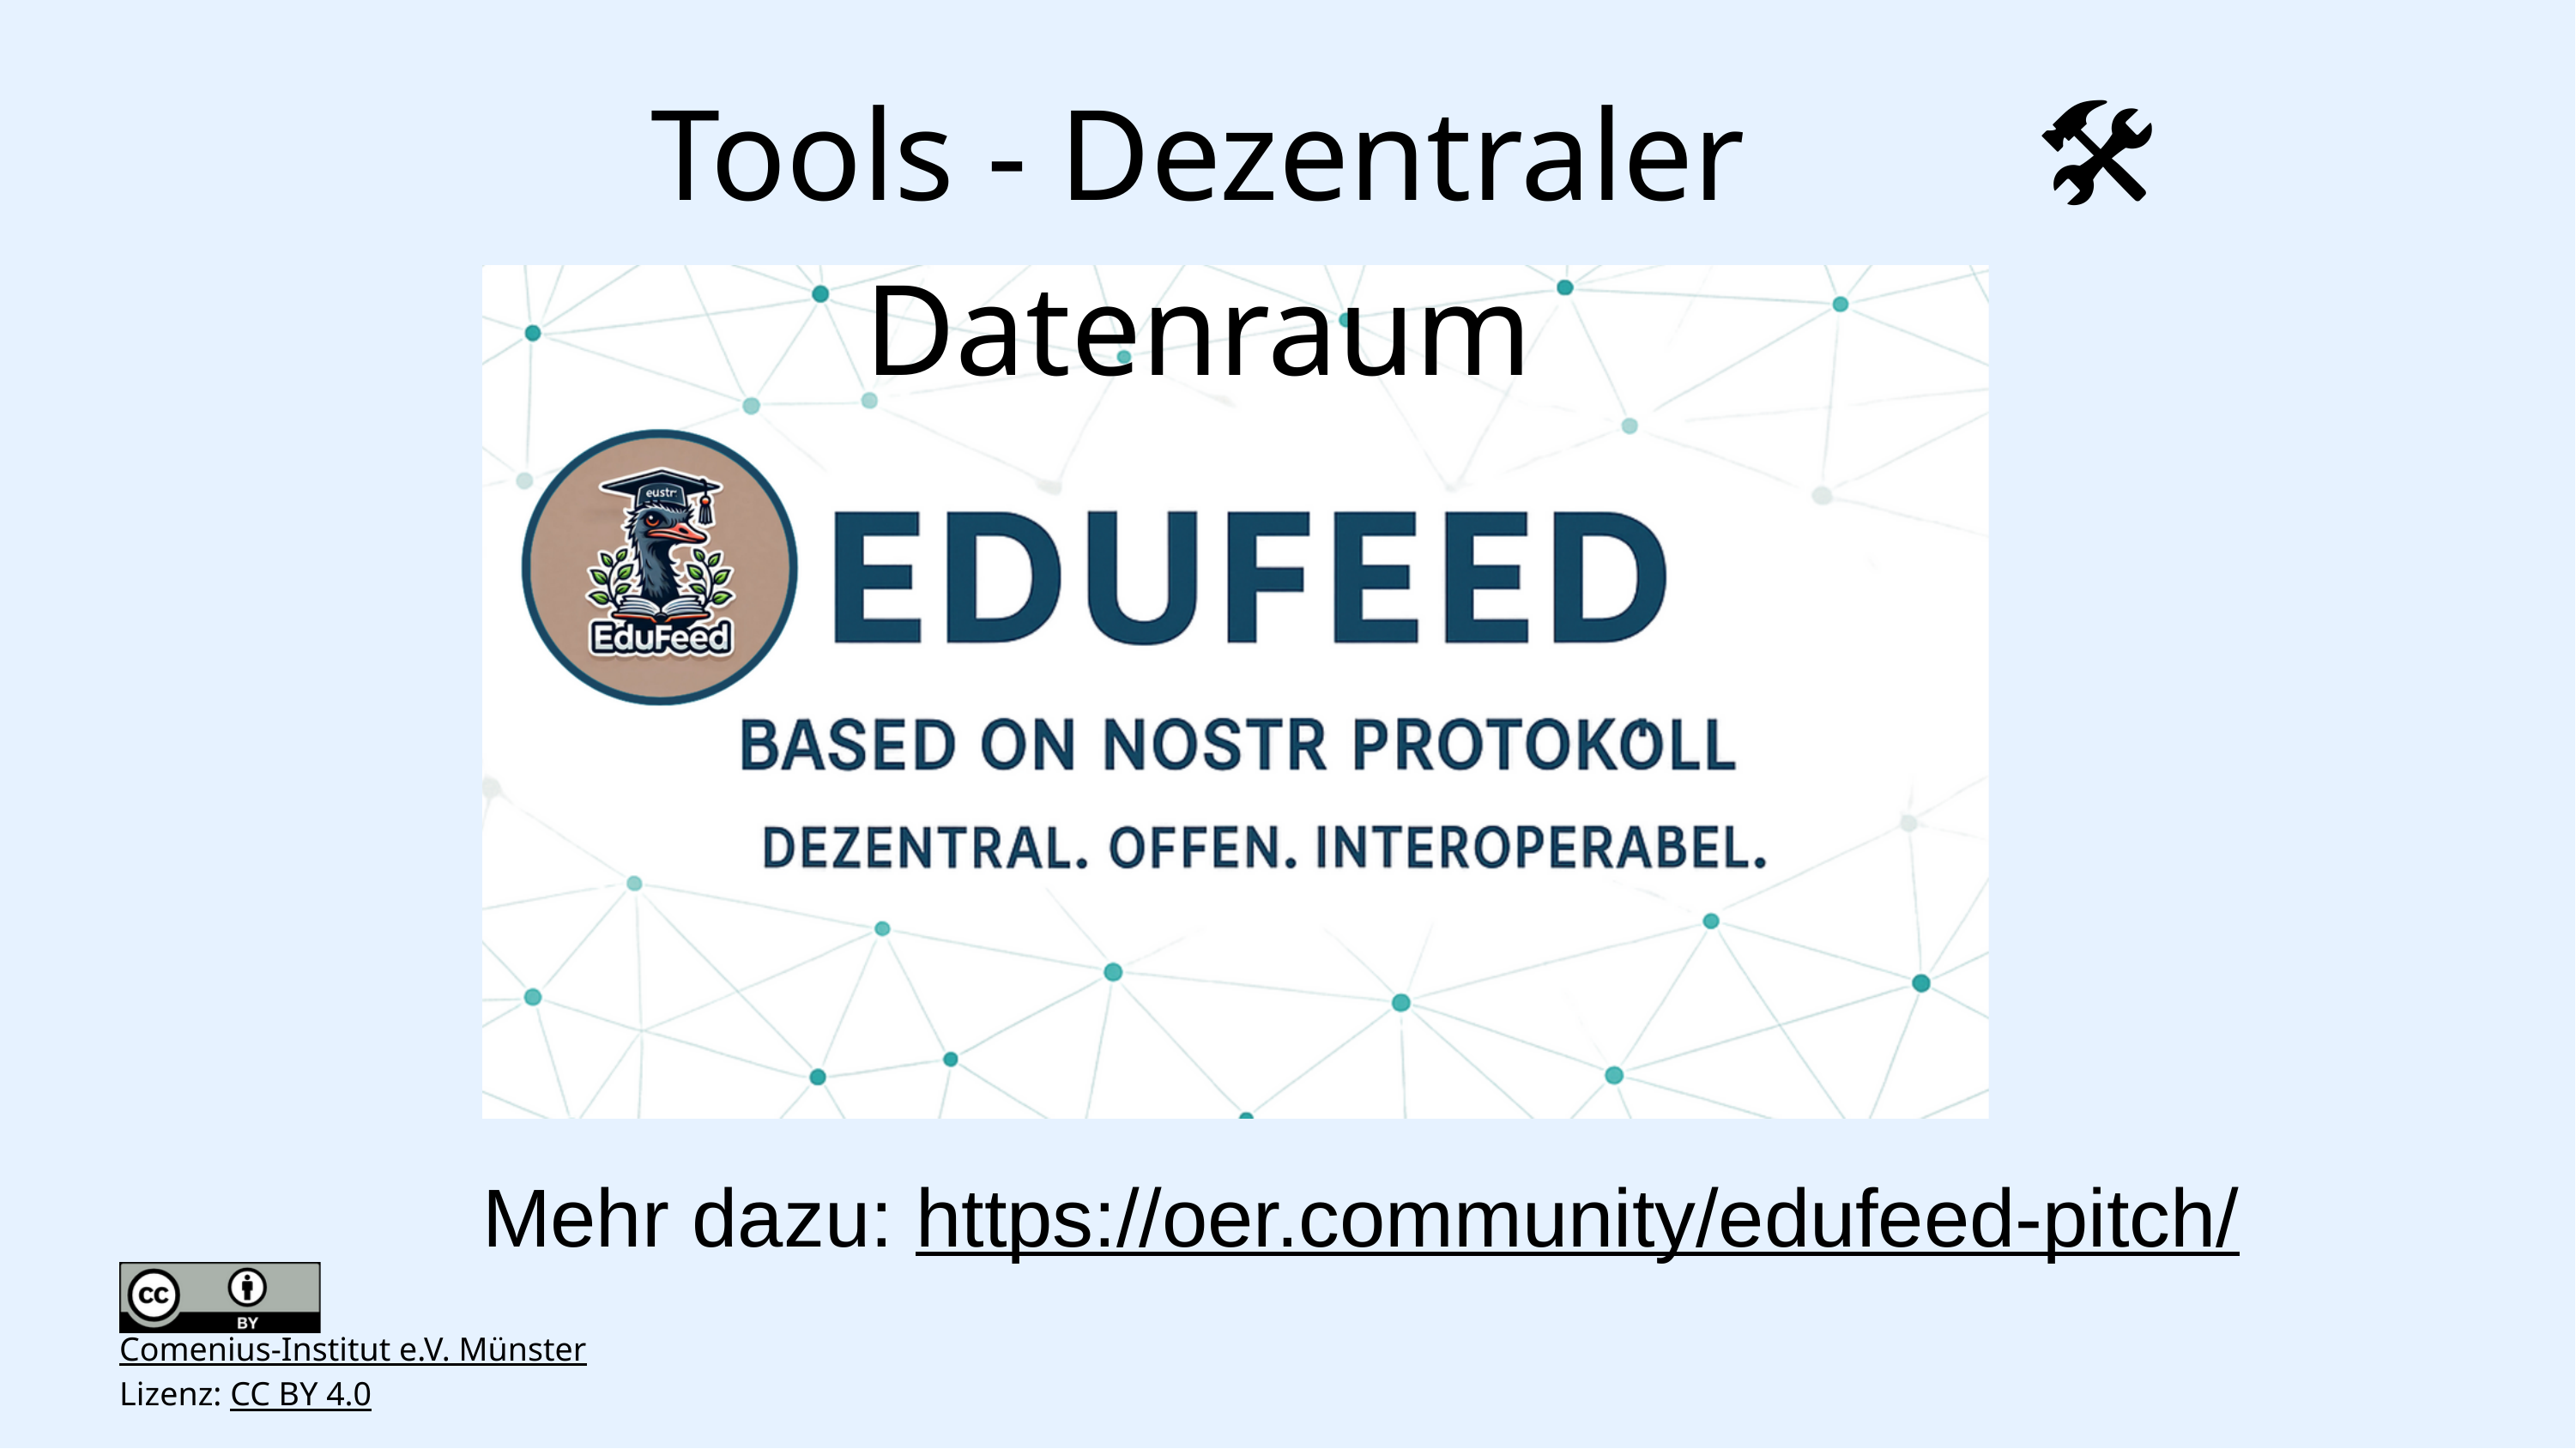

🛠️
Tools - Dezentraler Datenraum
Mehr dazu: https://oer.community/edufeed-pitch/
Comenius-Institut e.V. Münster
Lizenz: CC BY 4.0